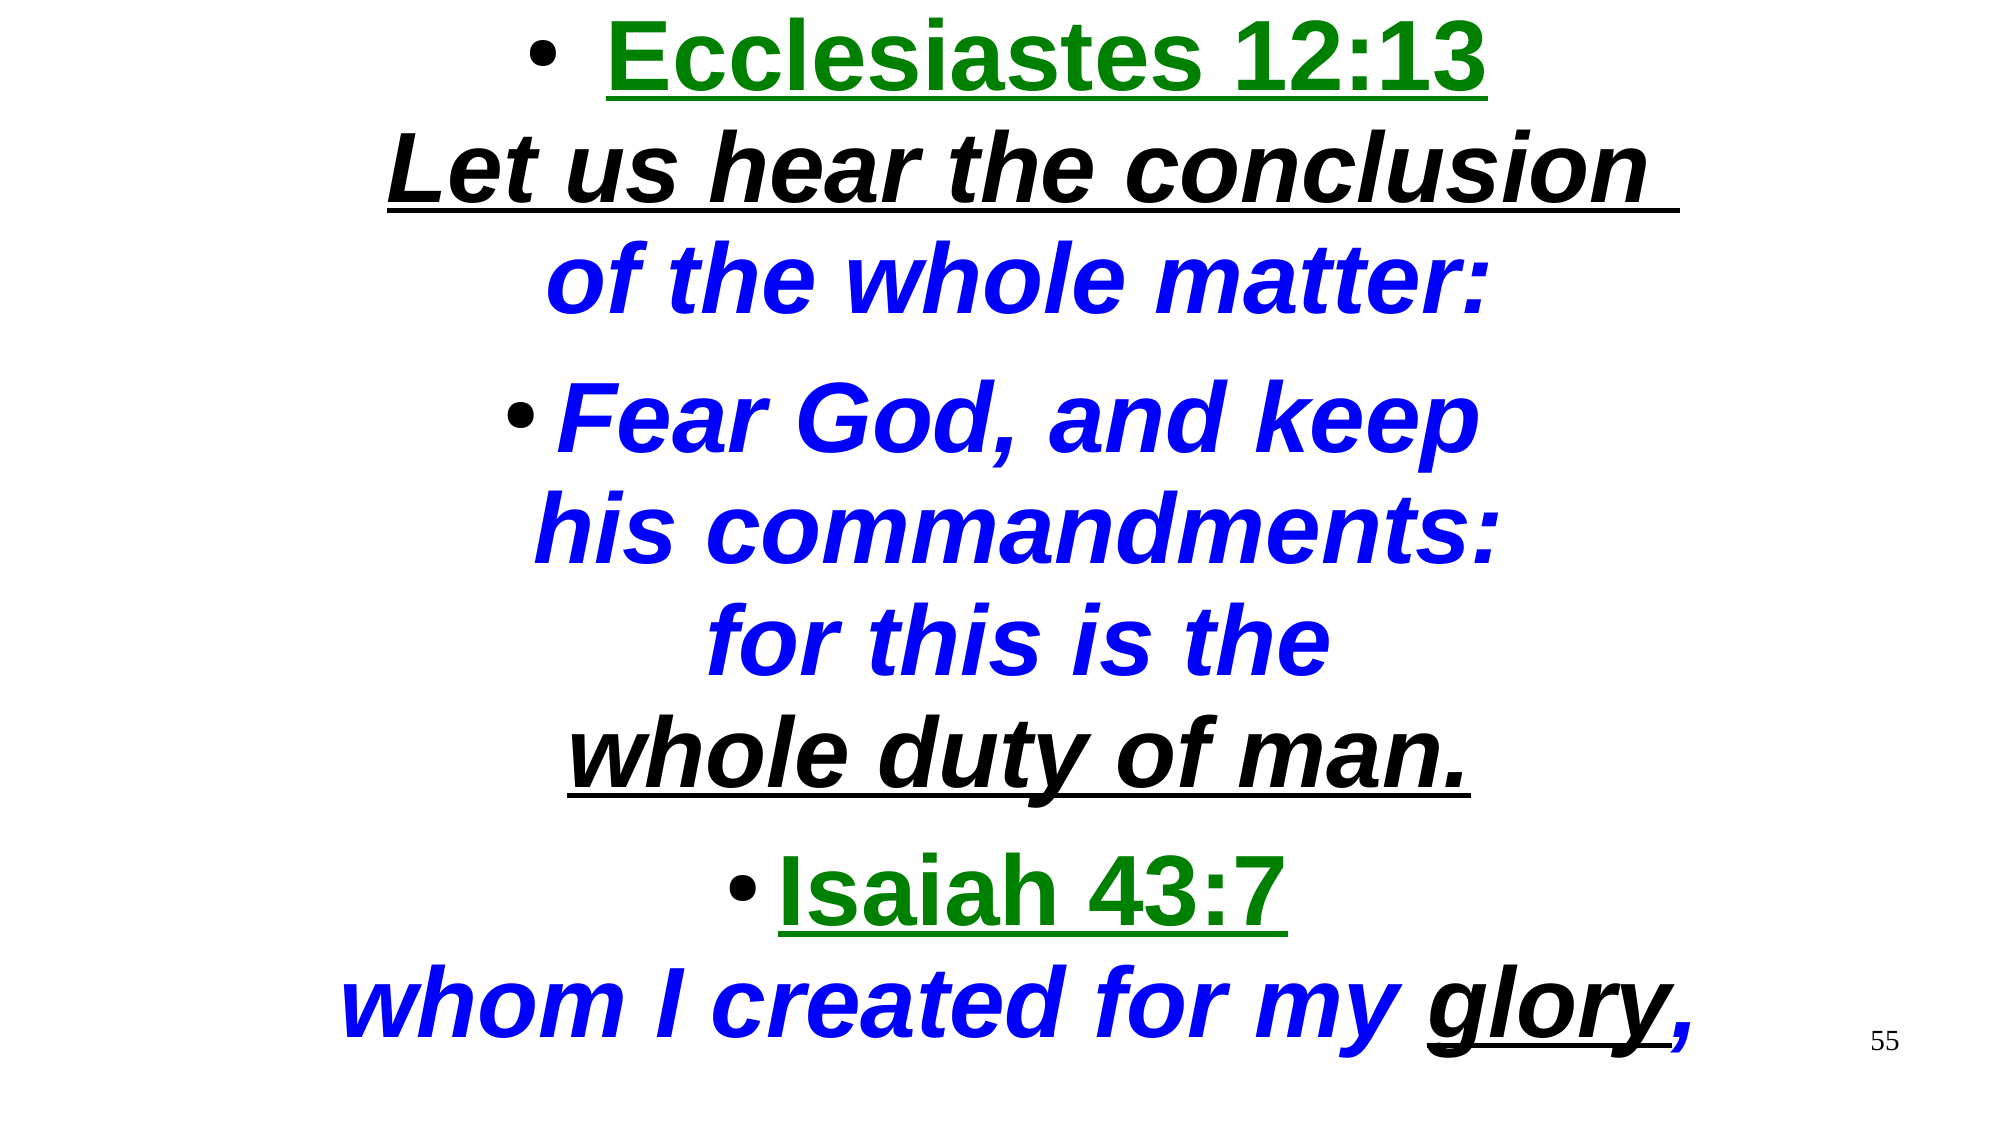

# Ecclesiastes 12:13 Let us hear the conclusion of the whole matter:
Fear God, and keep
his commandments:
for this is the
whole duty of man.
Isaiah 43:7
whom I created for my glory,
55